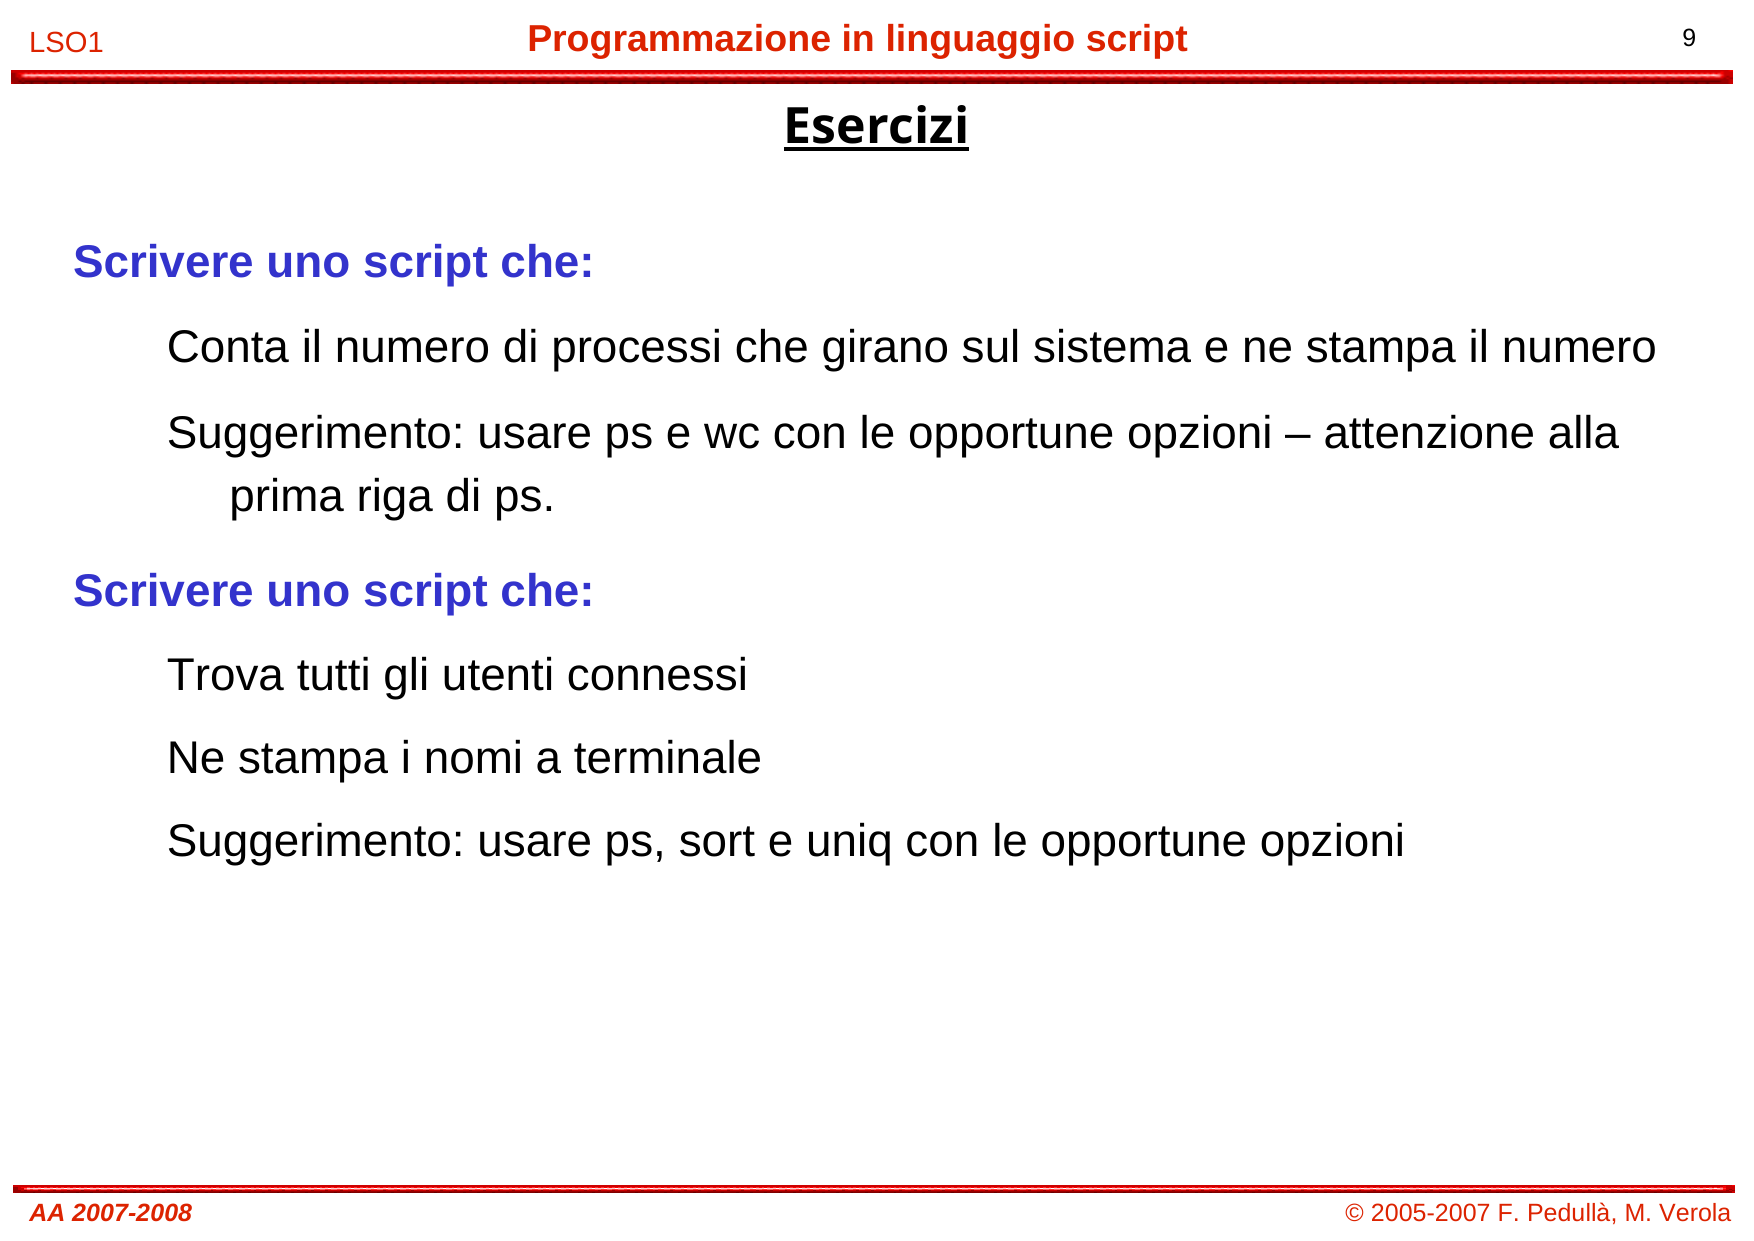

# Esercizi
Scrivere uno script che:
Conta il numero di processi che girano sul sistema e ne stampa il numero
Suggerimento: usare ps e wc con le opportune opzioni – attenzione alla prima riga di ps.
Scrivere uno script che:
Trova tutti gli utenti connessi
Ne stampa i nomi a terminale
Suggerimento: usare ps, sort e uniq con le opportune opzioni